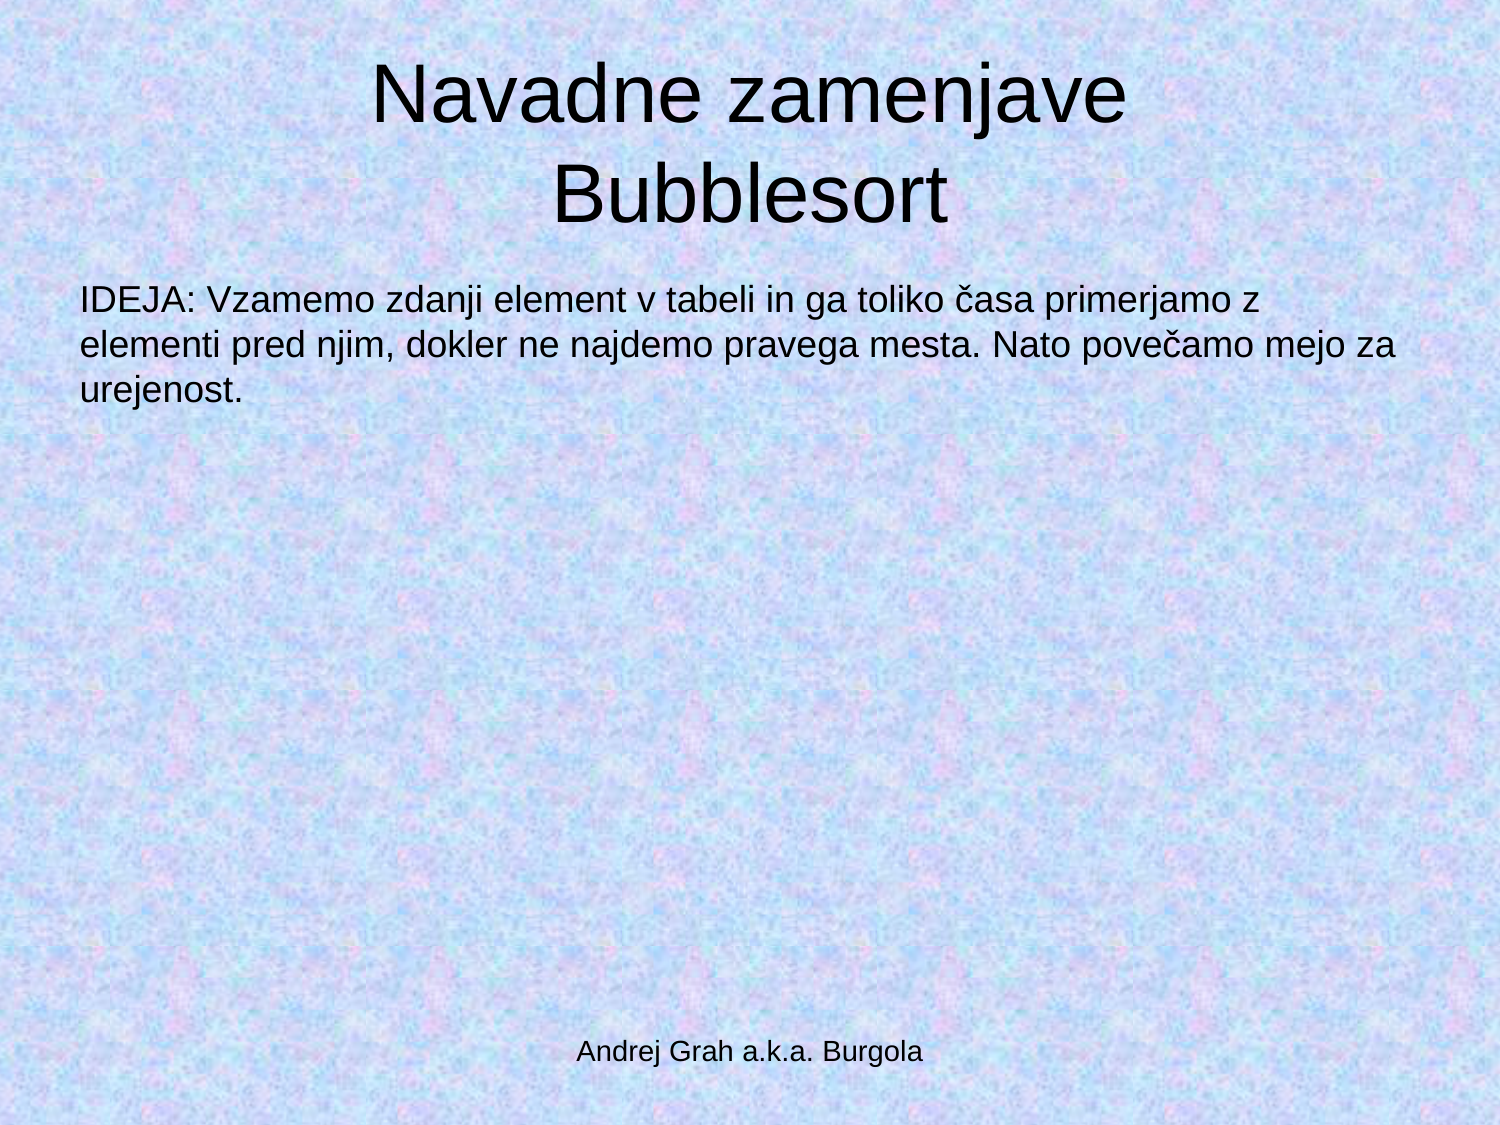

# Navadne zamenjave Bubblesort
IDEJA: Vzamemo zdanji element v tabeli in ga toliko časa primerjamo z elementi pred njim, dokler ne najdemo pravega mesta. Nato povečamo mejo za urejenost.
Andrej Grah a.k.a. Burgola